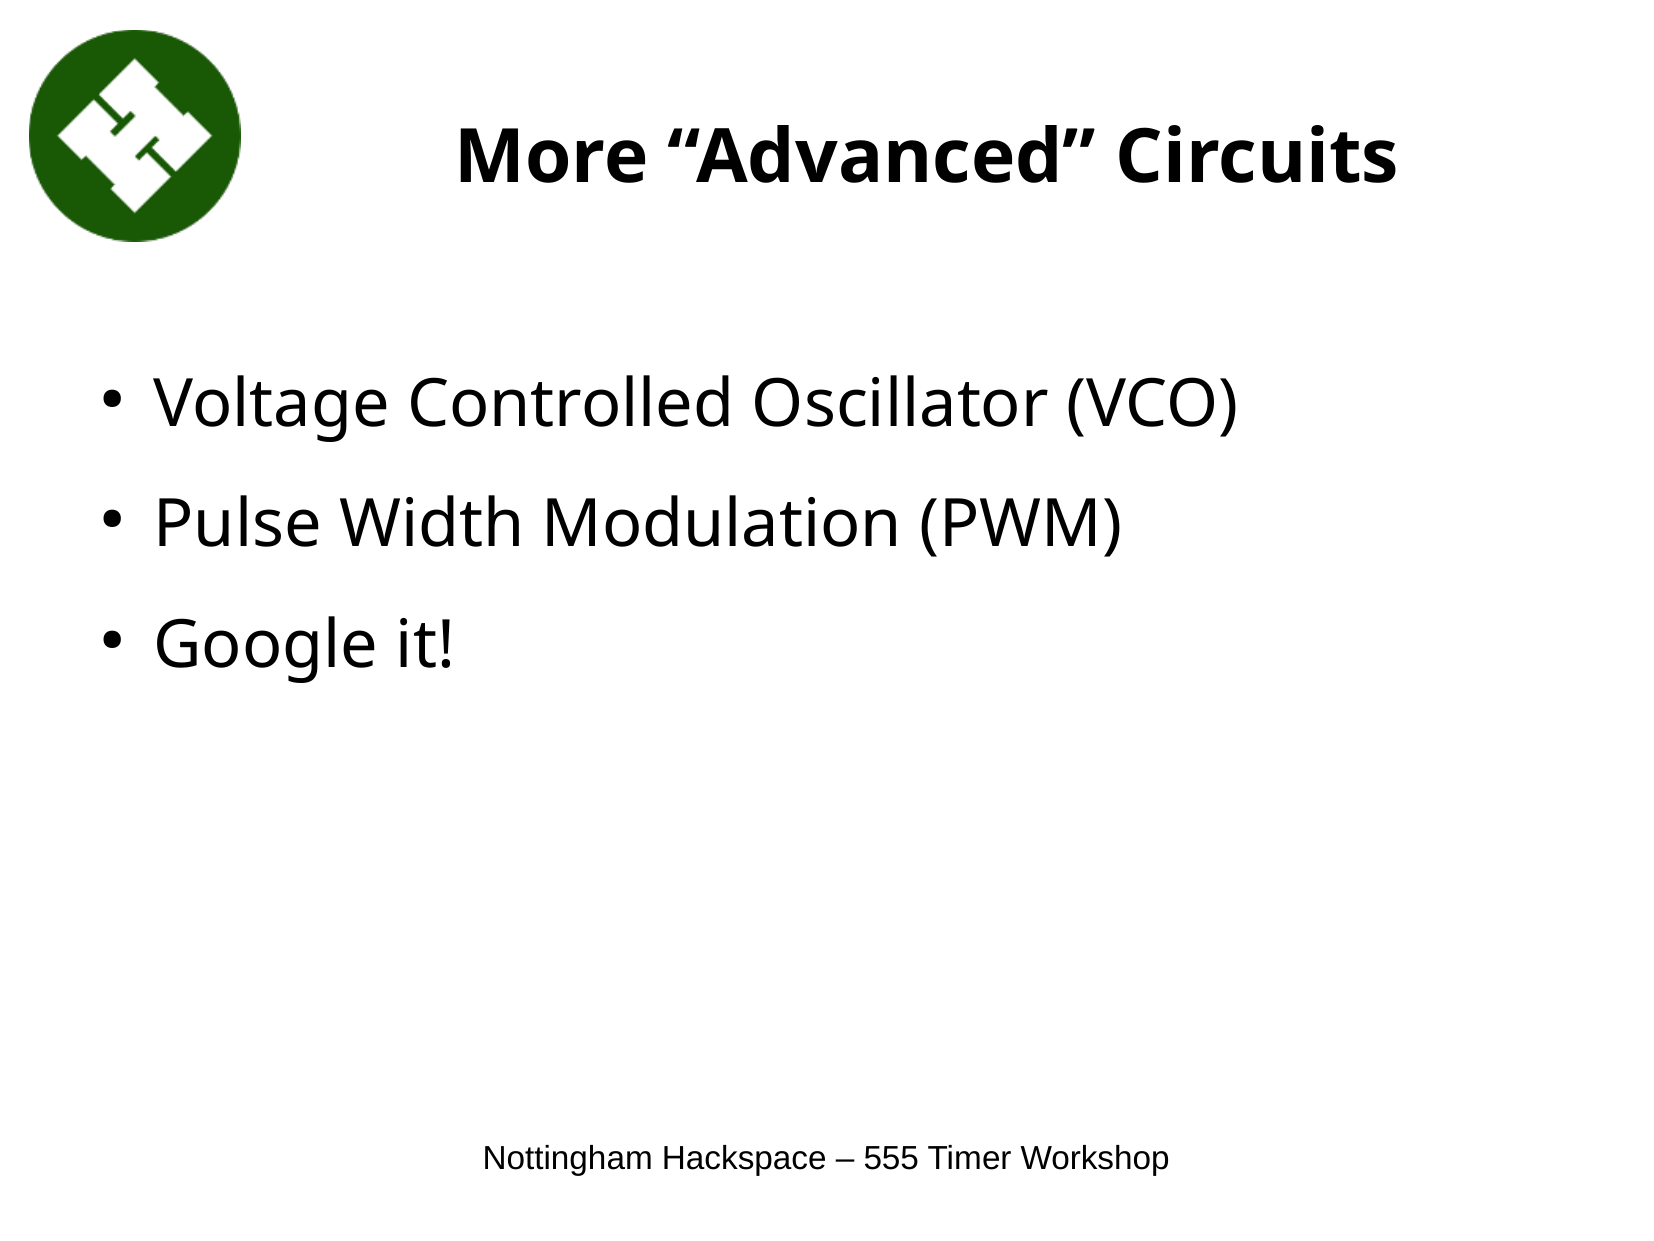

# More “Advanced” Circuits
Voltage Controlled Oscillator (VCO)
Pulse Width Modulation (PWM)
Google it!
Nottinghack Elecronics - 555 Timer